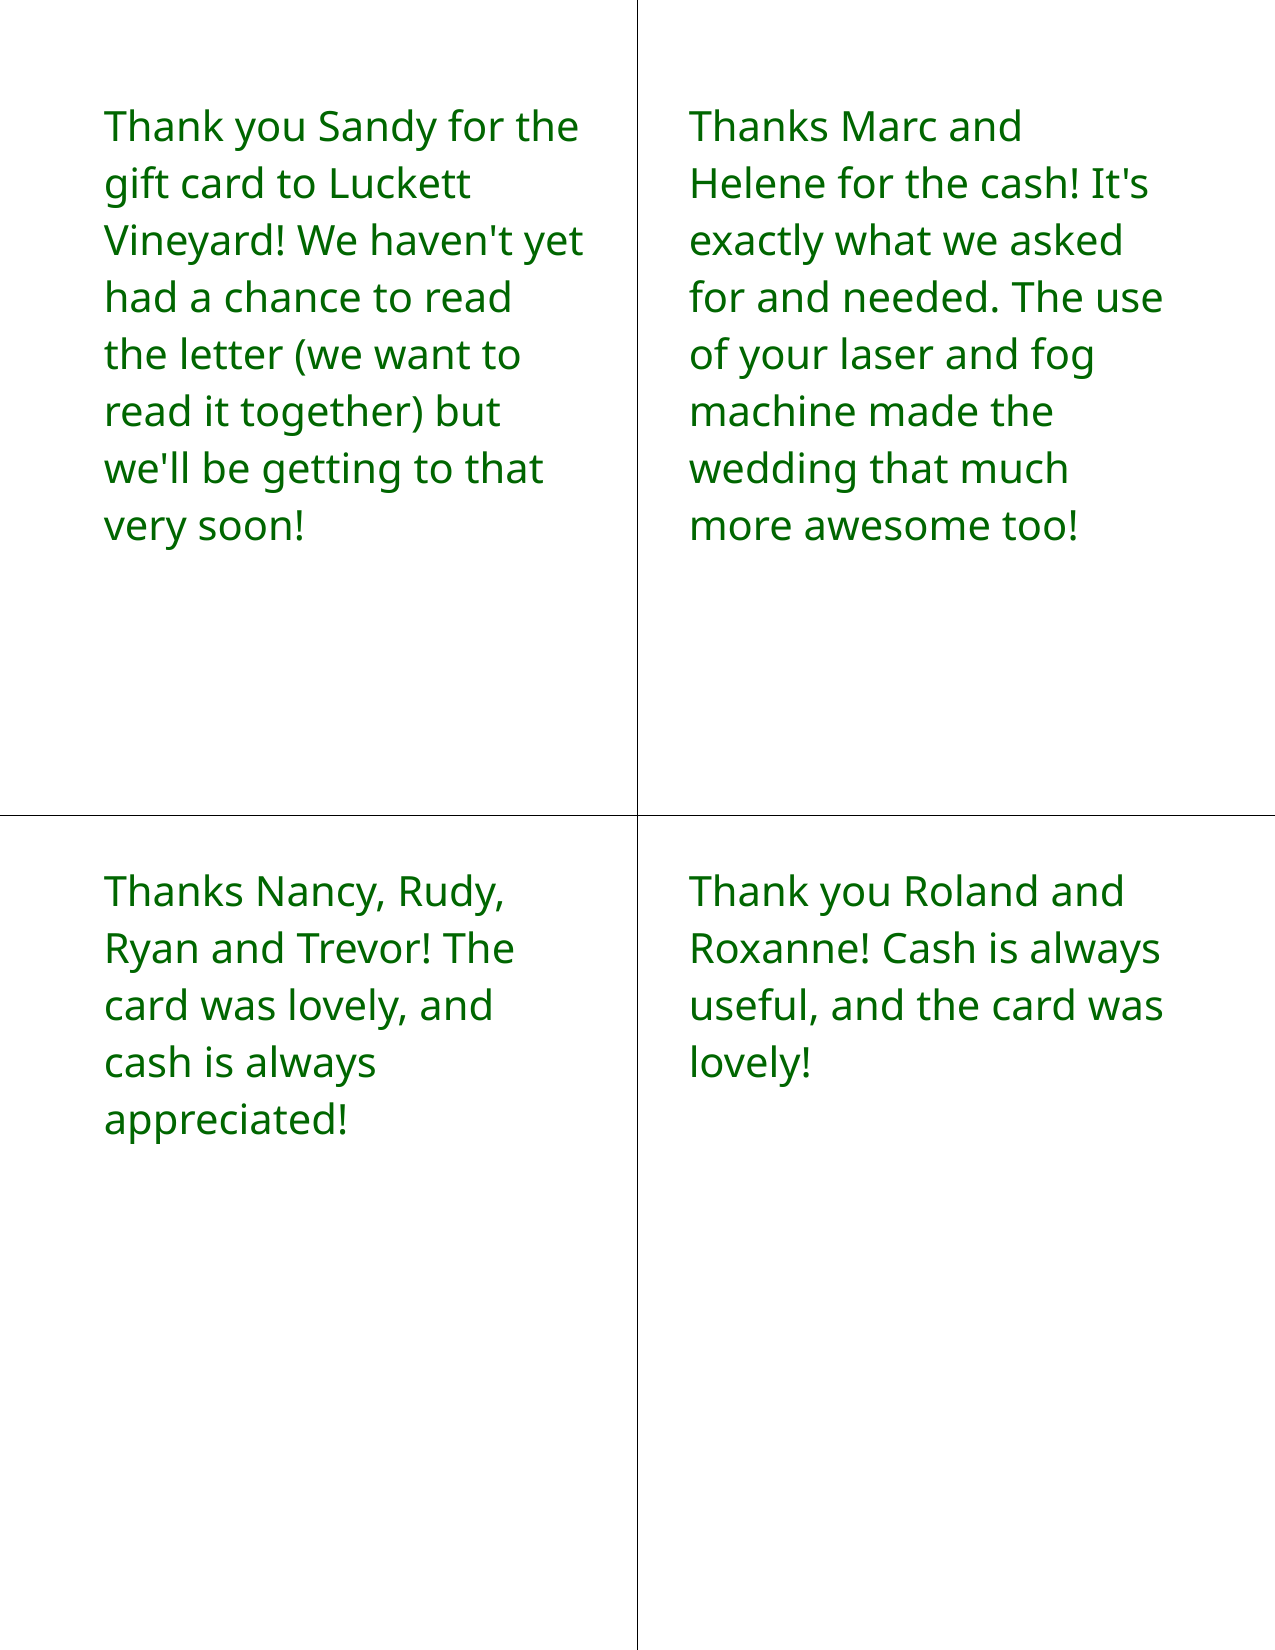

Thank you Sandy for the gift card to Luckett Vineyard! We haven't yet had a chance to read the letter (we want to read it together) but we'll be getting to that very soon!
Thanks Marc and Helene for the cash! It's exactly what we asked for and needed. The use of your laser and fog machine made the wedding that much more awesome too!
Thanks Nancy, Rudy, Ryan and Trevor! The card was lovely, and cash is always appreciated!
Thank you Roland and Roxanne! Cash is always useful, and the card was lovely!